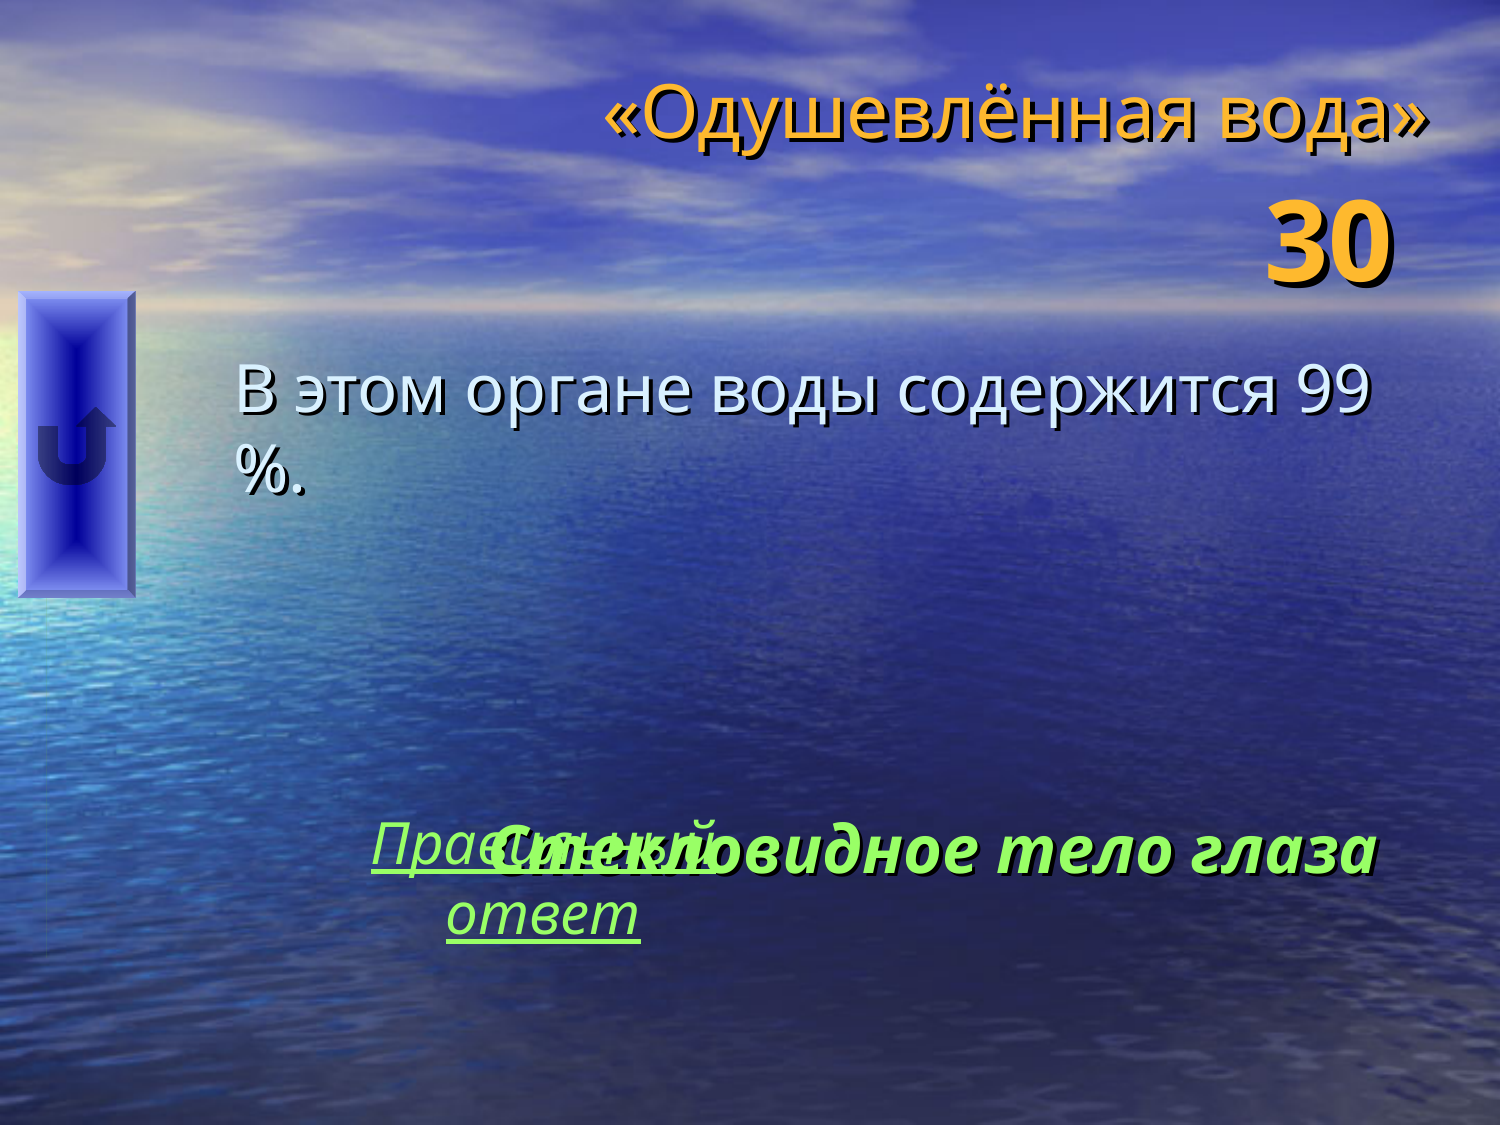

# «Одушевлённая вода»
30
В этом органе воды содержится 99 %.
Стекловидное тело глаза
Правильный ответ